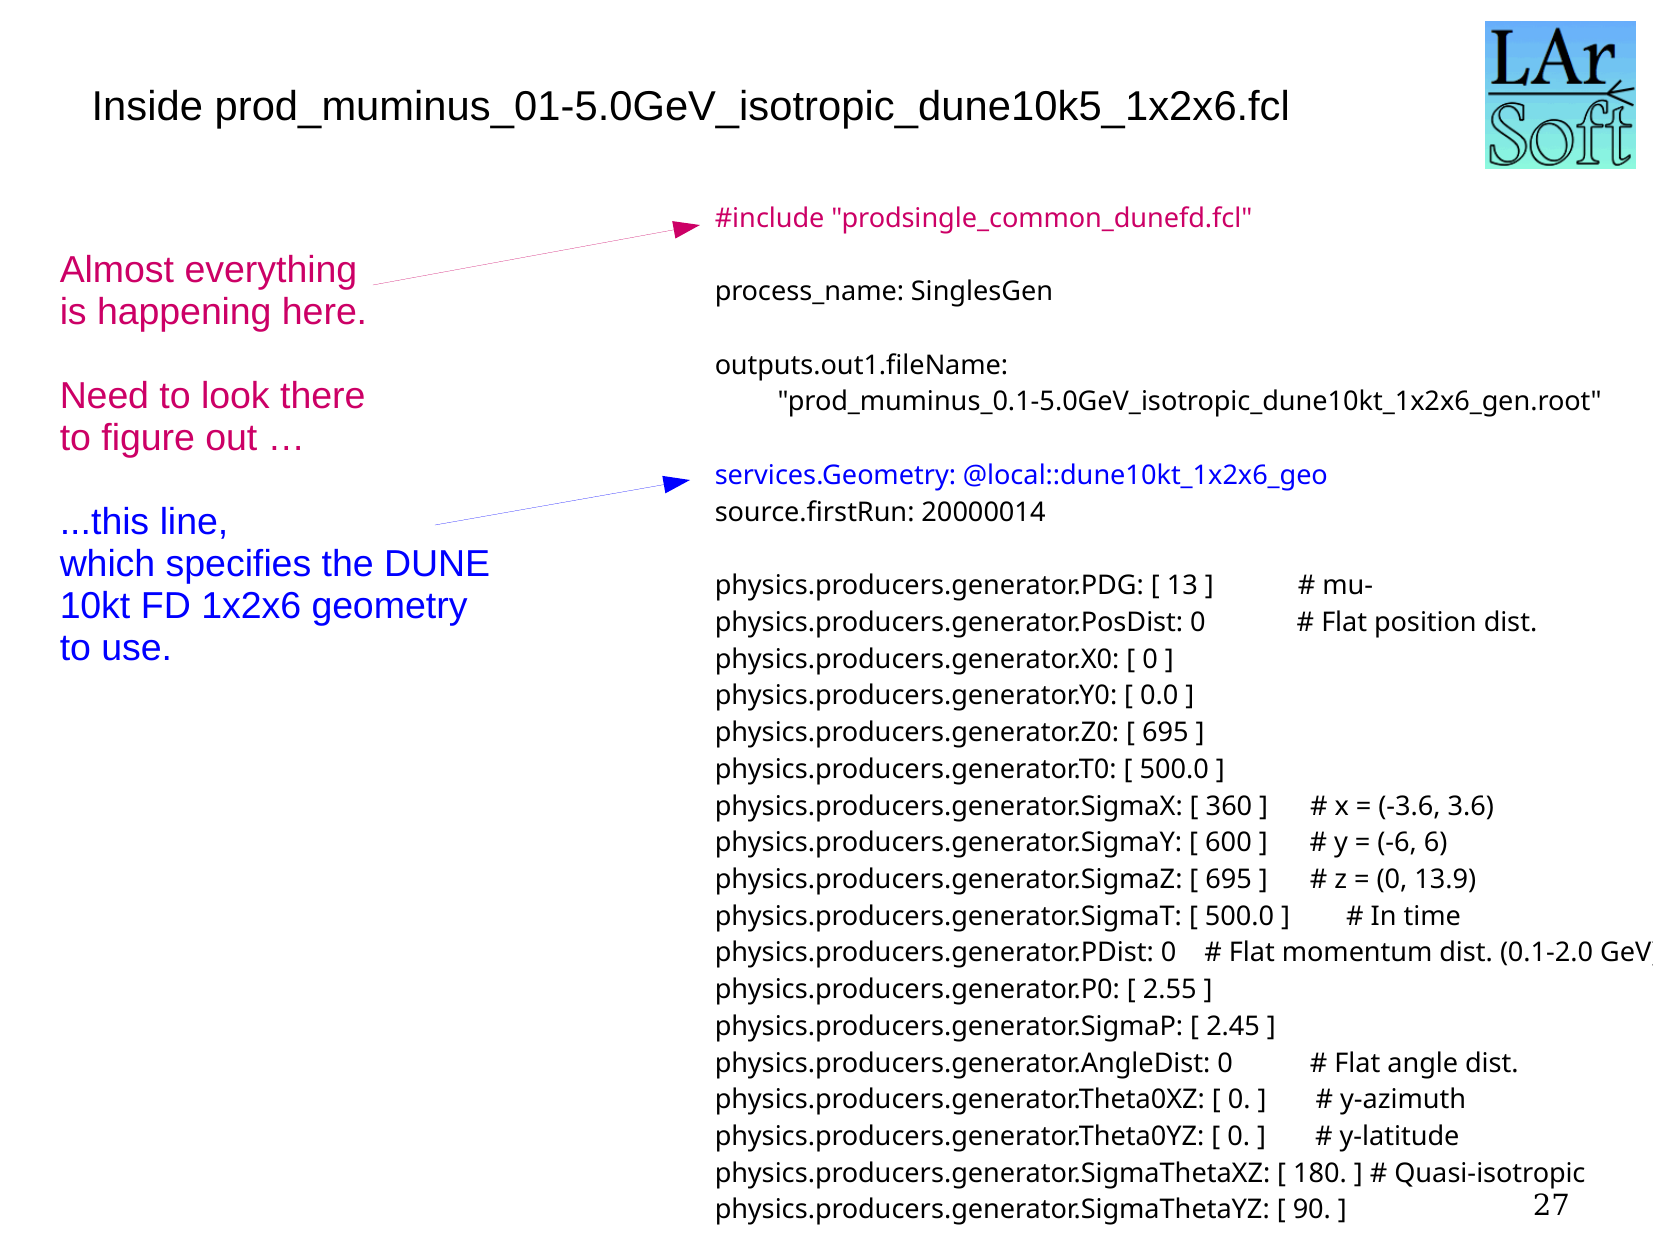

Inside prod_muminus_01-5.0GeV_isotropic_dune10k5_1x2x6.fcl
#include "prodsingle_common_dunefd.fcl"
process_name: SinglesGen
outputs.out1.fileName:
 "prod_muminus_0.1-5.0GeV_isotropic_dune10kt_1x2x6_gen.root"
services.Geometry: @local::dune10kt_1x2x6_geo
source.firstRun: 20000014
physics.producers.generator.PDG: [ 13 ] # mu-
physics.producers.generator.PosDist: 0 # Flat position dist.
physics.producers.generator.X0: [ 0 ]
physics.producers.generator.Y0: [ 0.0 ]
physics.producers.generator.Z0: [ 695 ]
physics.producers.generator.T0: [ 500.0 ]
physics.producers.generator.SigmaX: [ 360 ] # x = (-3.6, 3.6)
physics.producers.generator.SigmaY: [ 600 ] # y = (-6, 6)
physics.producers.generator.SigmaZ: [ 695 ] # z = (0, 13.9)
physics.producers.generator.SigmaT: [ 500.0 ] # In time
physics.producers.generator.PDist: 0 # Flat momentum dist. (0.1-2.0 GeV)
physics.producers.generator.P0: [ 2.55 ]
physics.producers.generator.SigmaP: [ 2.45 ]
physics.producers.generator.AngleDist: 0 # Flat angle dist.
physics.producers.generator.Theta0XZ: [ 0. ] # y-azimuth
physics.producers.generator.Theta0YZ: [ 0. ] # y-latitude
physics.producers.generator.SigmaThetaXZ: [ 180. ] # Quasi-isotropic
physics.producers.generator.SigmaThetaYZ: [ 90. ]
Almost everything
is happening here.
Need to look there
to figure out …
...this line,
which specifies the DUNE
10kt FD 1x2x6 geometry
to use.
27